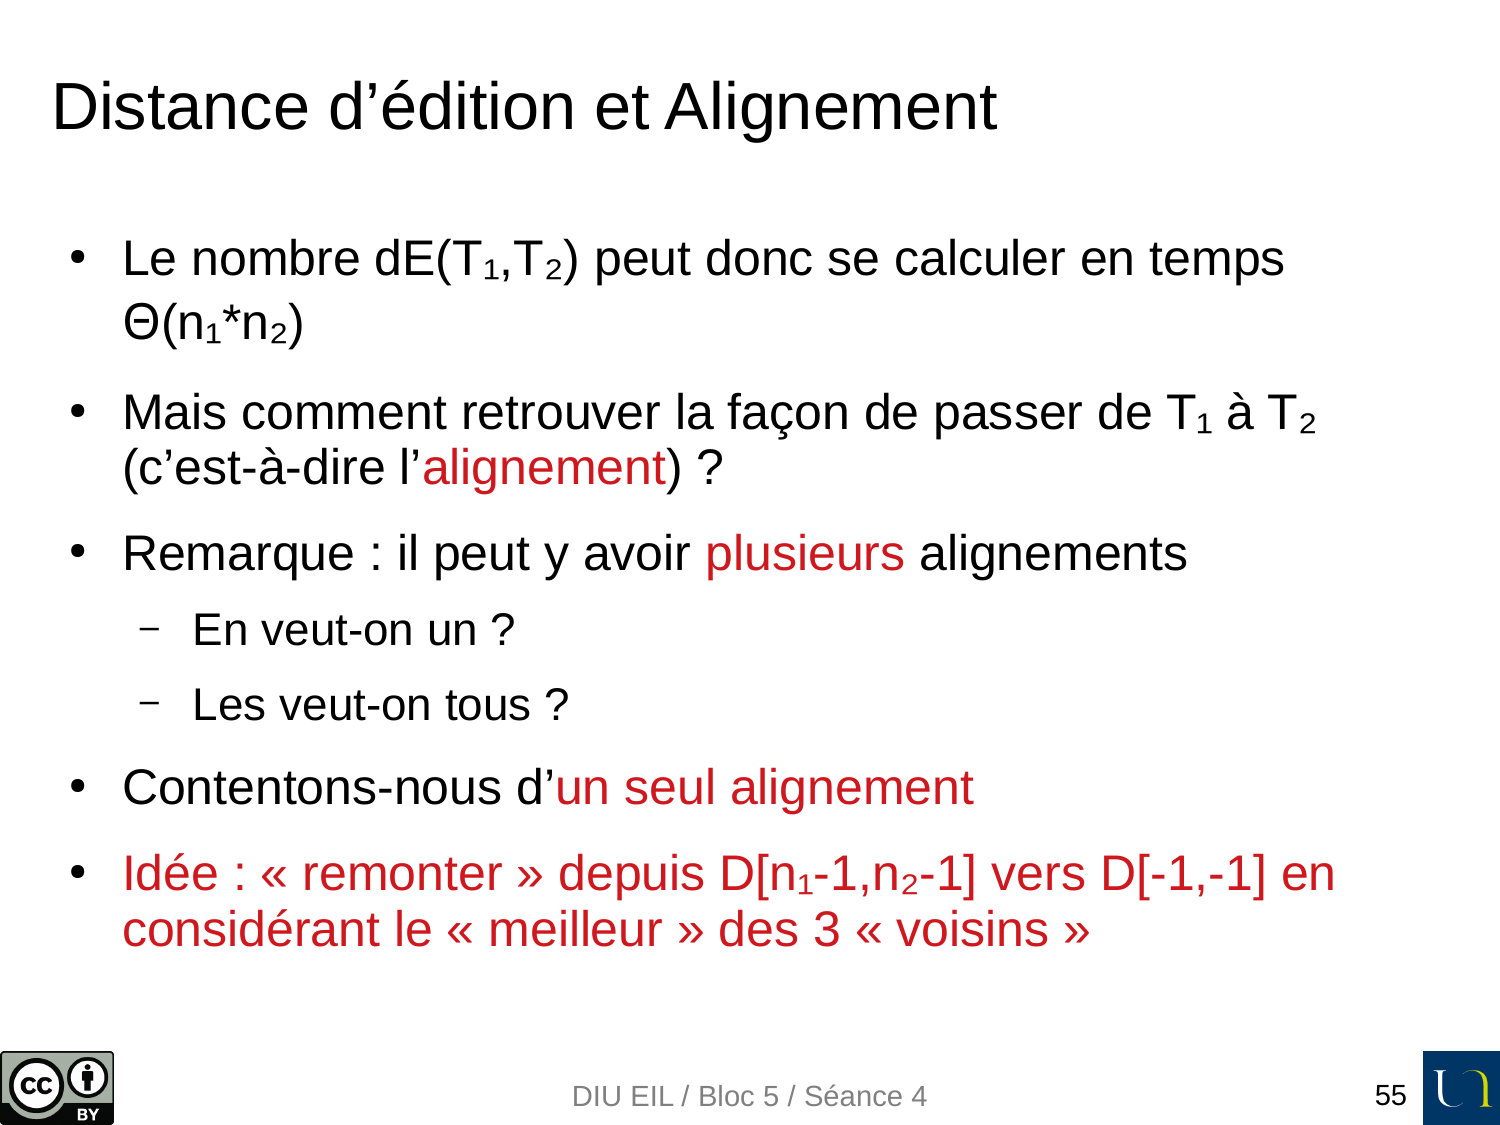

# Distance d’édition et Alignement
Le nombre dE(T₁,T₂) peut donc se calculer en temps Θ(n₁*n₂)
Mais comment retrouver la façon de passer de T₁ à T₂ (c’est-à-dire l’alignement) ?
Remarque : il peut y avoir plusieurs alignements
En veut-on un ?
Les veut-on tous ?
Contentons-nous d’un seul alignement
Idée : « remonter » depuis D[n₁-1,n₂-1] vers D[-1,-1] en considérant le « meilleur » des 3 « voisins »
| |
| --- |
55